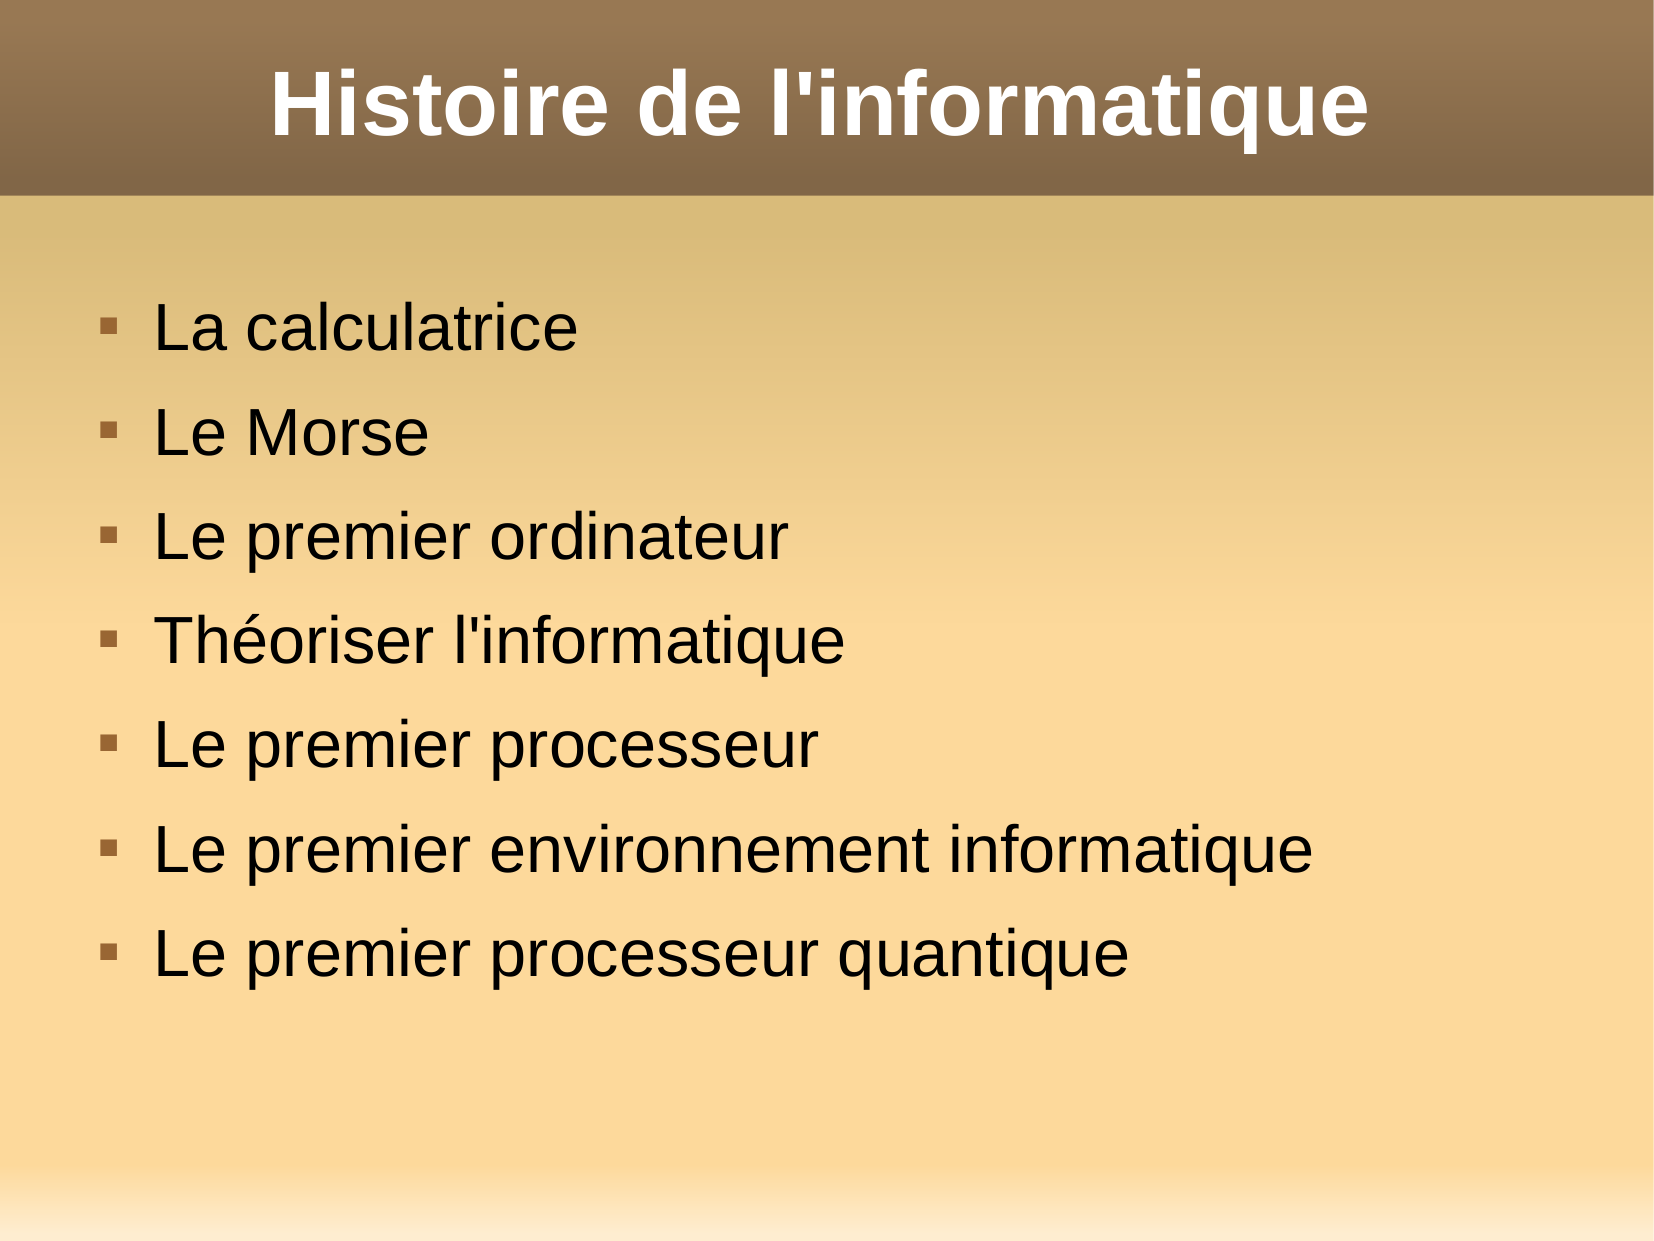

# Histoire de l'informatique
La calculatrice
Le Morse
Le premier ordinateur
Théoriser l'informatique
Le premier processeur
Le premier environnement informatique
Le premier processeur quantique